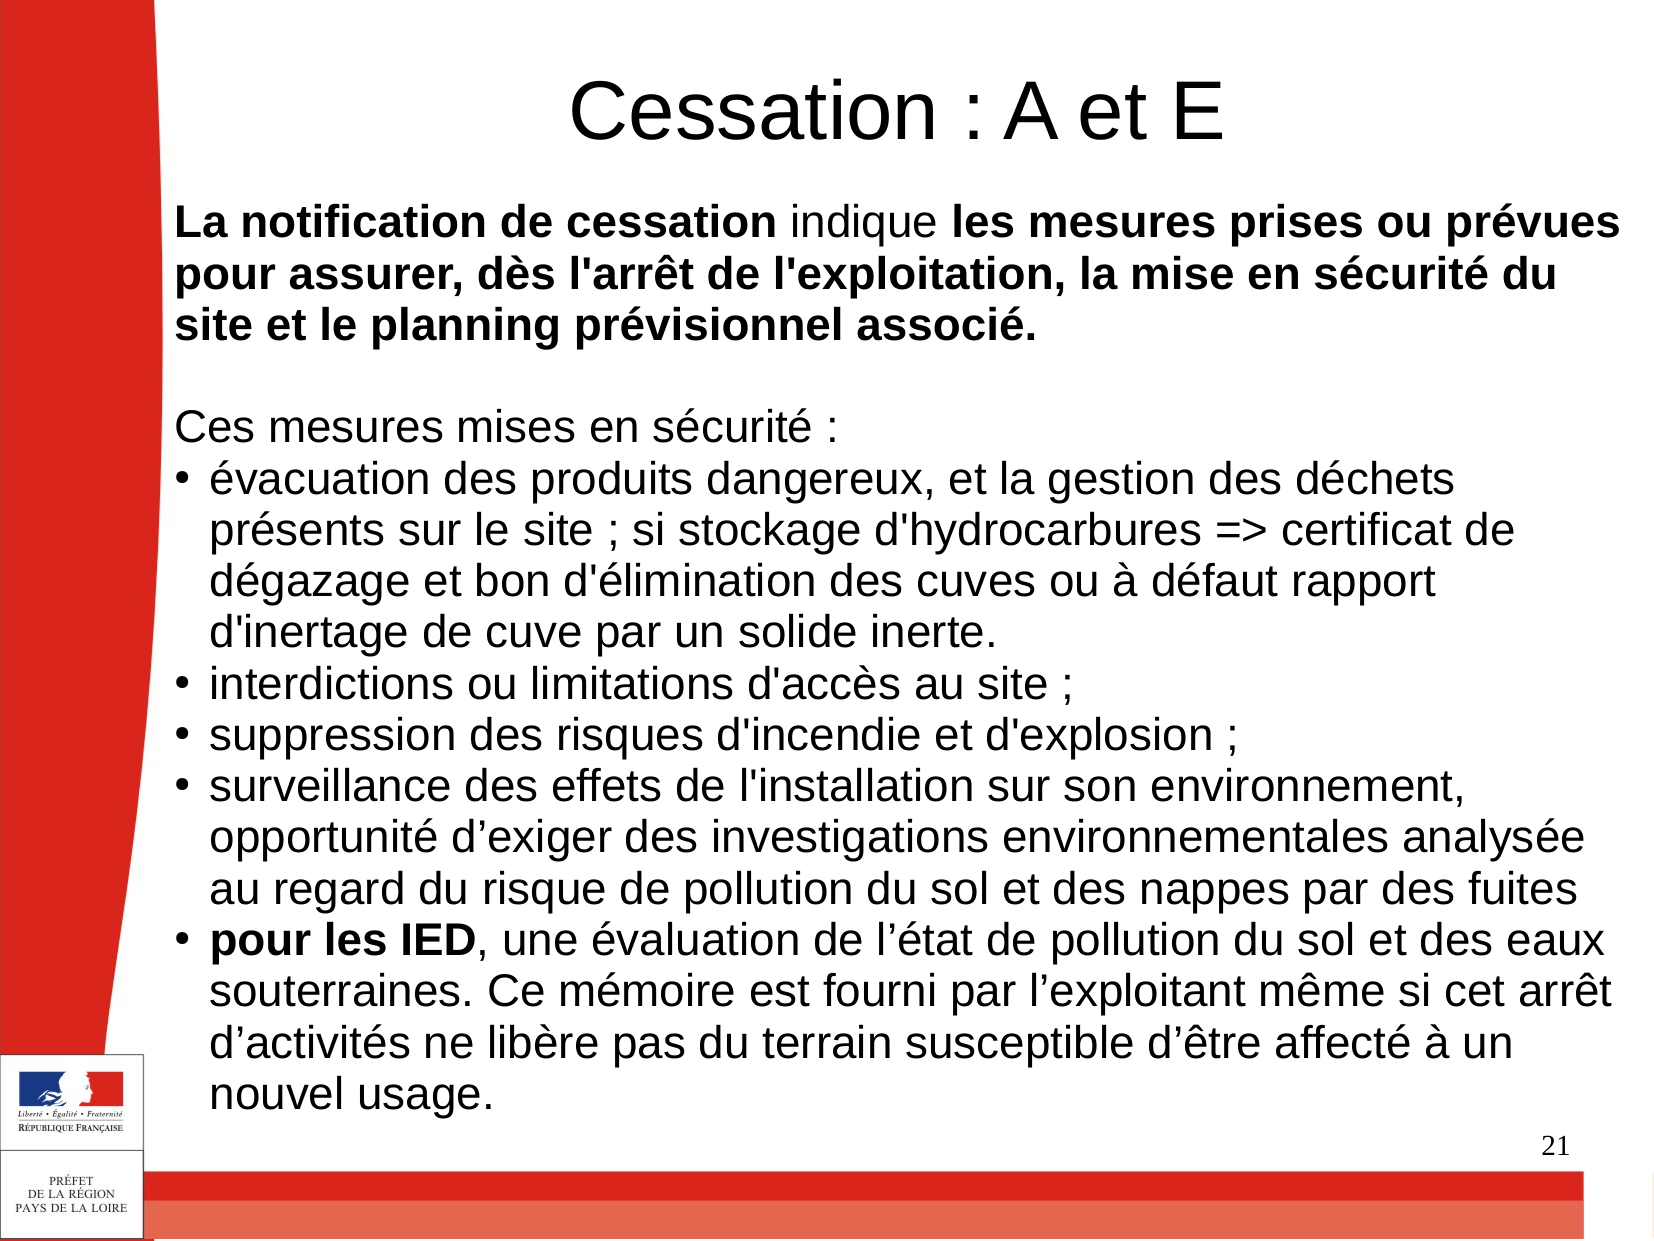

# Cessation : A et E
La notification de cessation indique les mesures prises ou prévues pour assurer, dès l'arrêt de l'exploitation, la mise en sécurité du site et le planning prévisionnel associé.
Ces mesures mises en sécurité :
évacuation des produits dangereux, et la gestion des déchets présents sur le site ; si stockage d'hydrocarbures => certificat de dégazage et bon d'élimination des cuves ou à défaut rapport d'inertage de cuve par un solide inerte.
interdictions ou limitations d'accès au site ;
suppression des risques d'incendie et d'explosion ;
surveillance des effets de l'installation sur son environnement, opportunité d’exiger des investigations environnementales analysée au regard du risque de pollution du sol et des nappes par des fuites
pour les IED, une évaluation de l’état de pollution du sol et des eaux souterraines. Ce mémoire est fourni par l’exploitant même si cet arrêt d’activités ne libère pas du terrain susceptible d’être affecté à un nouvel usage.
21